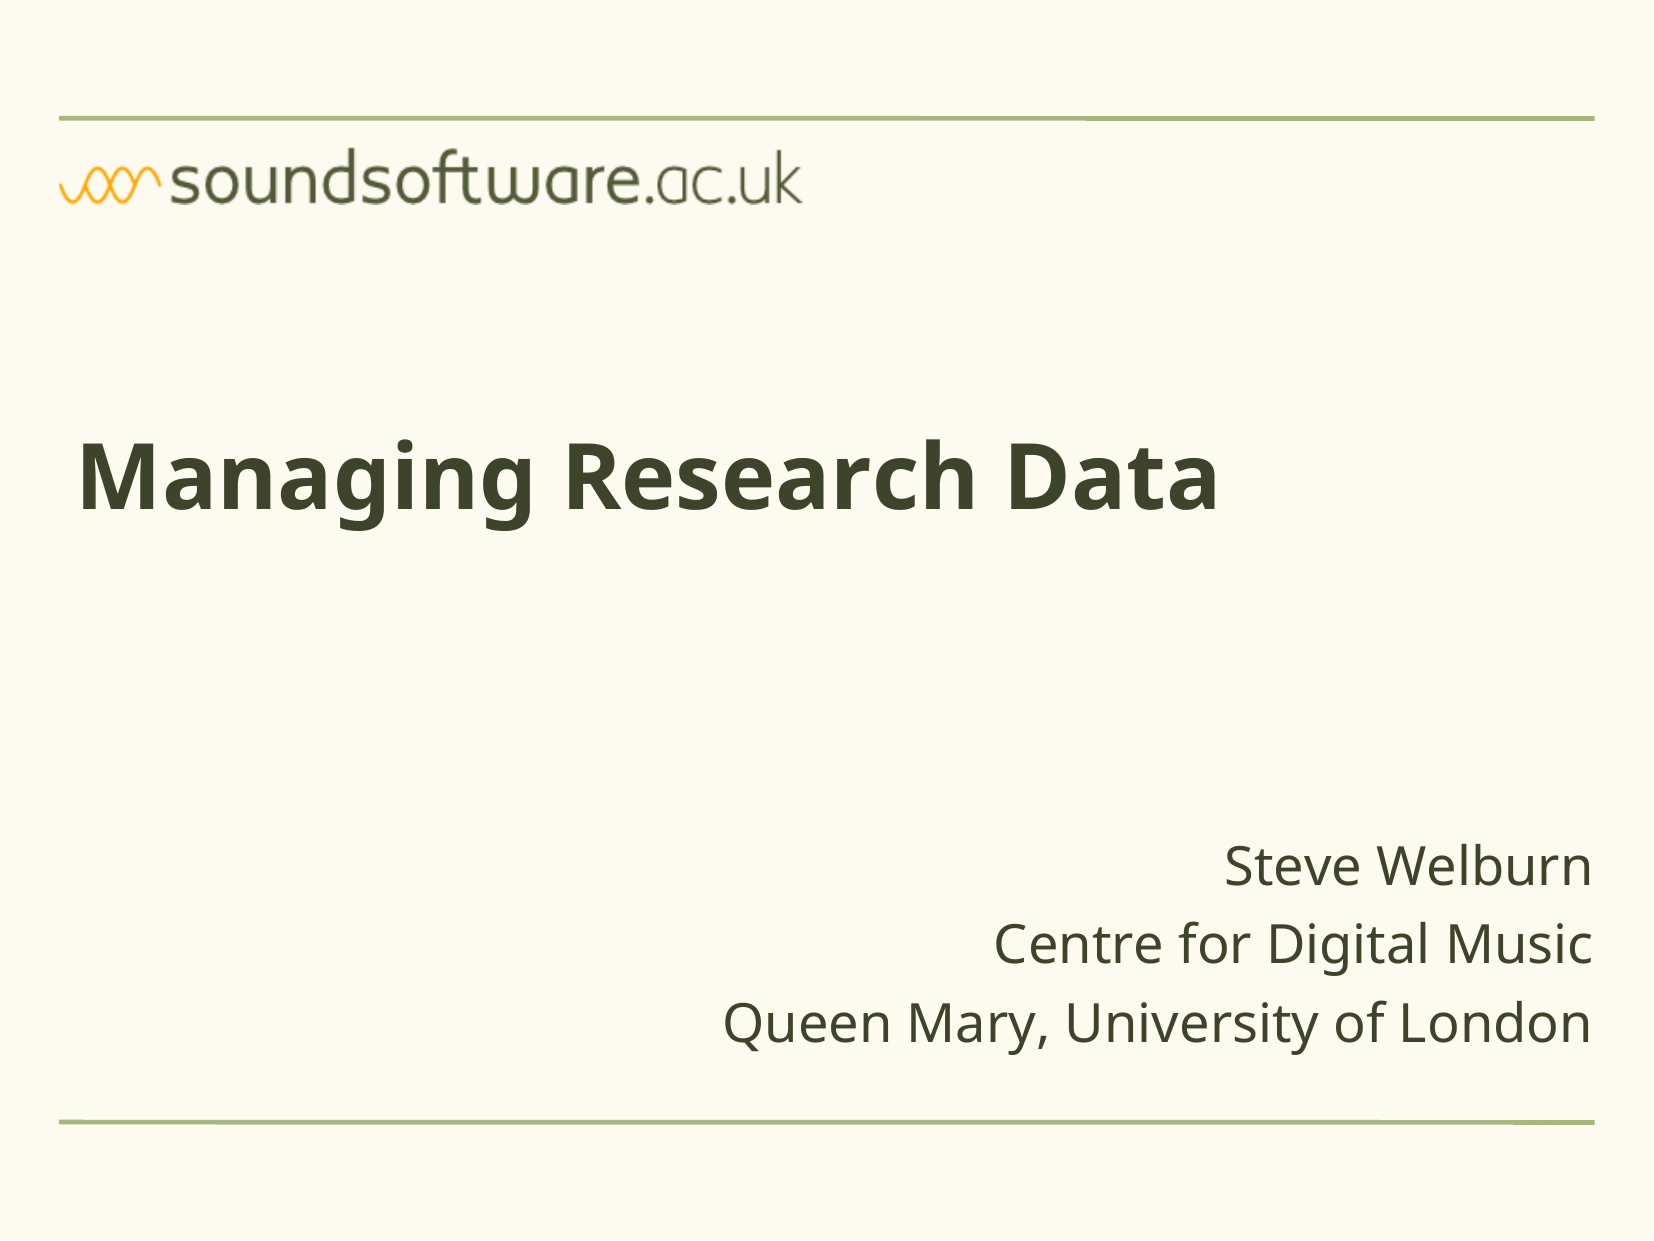

Steve Welburn
Centre for Digital Music
Queen Mary, University of London
# Managing Research Data